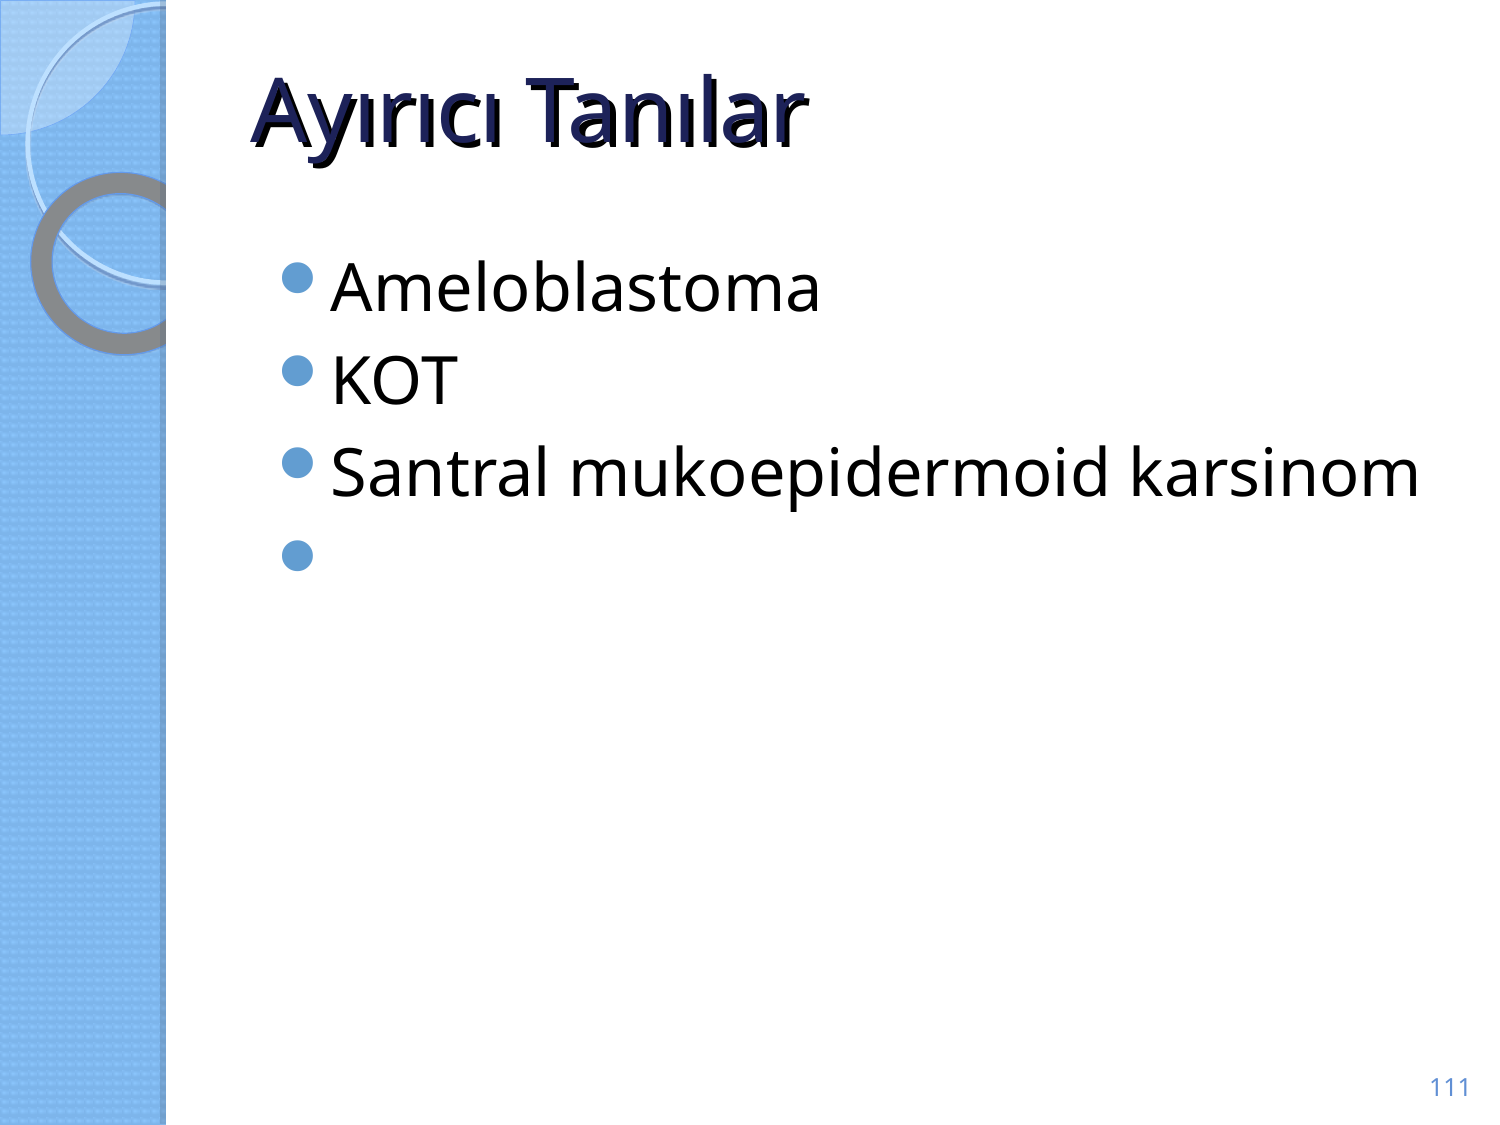

# Ayırıcı Tanılar
Ameloblastoma
KOT
Santral mukoepidermoid karsinom